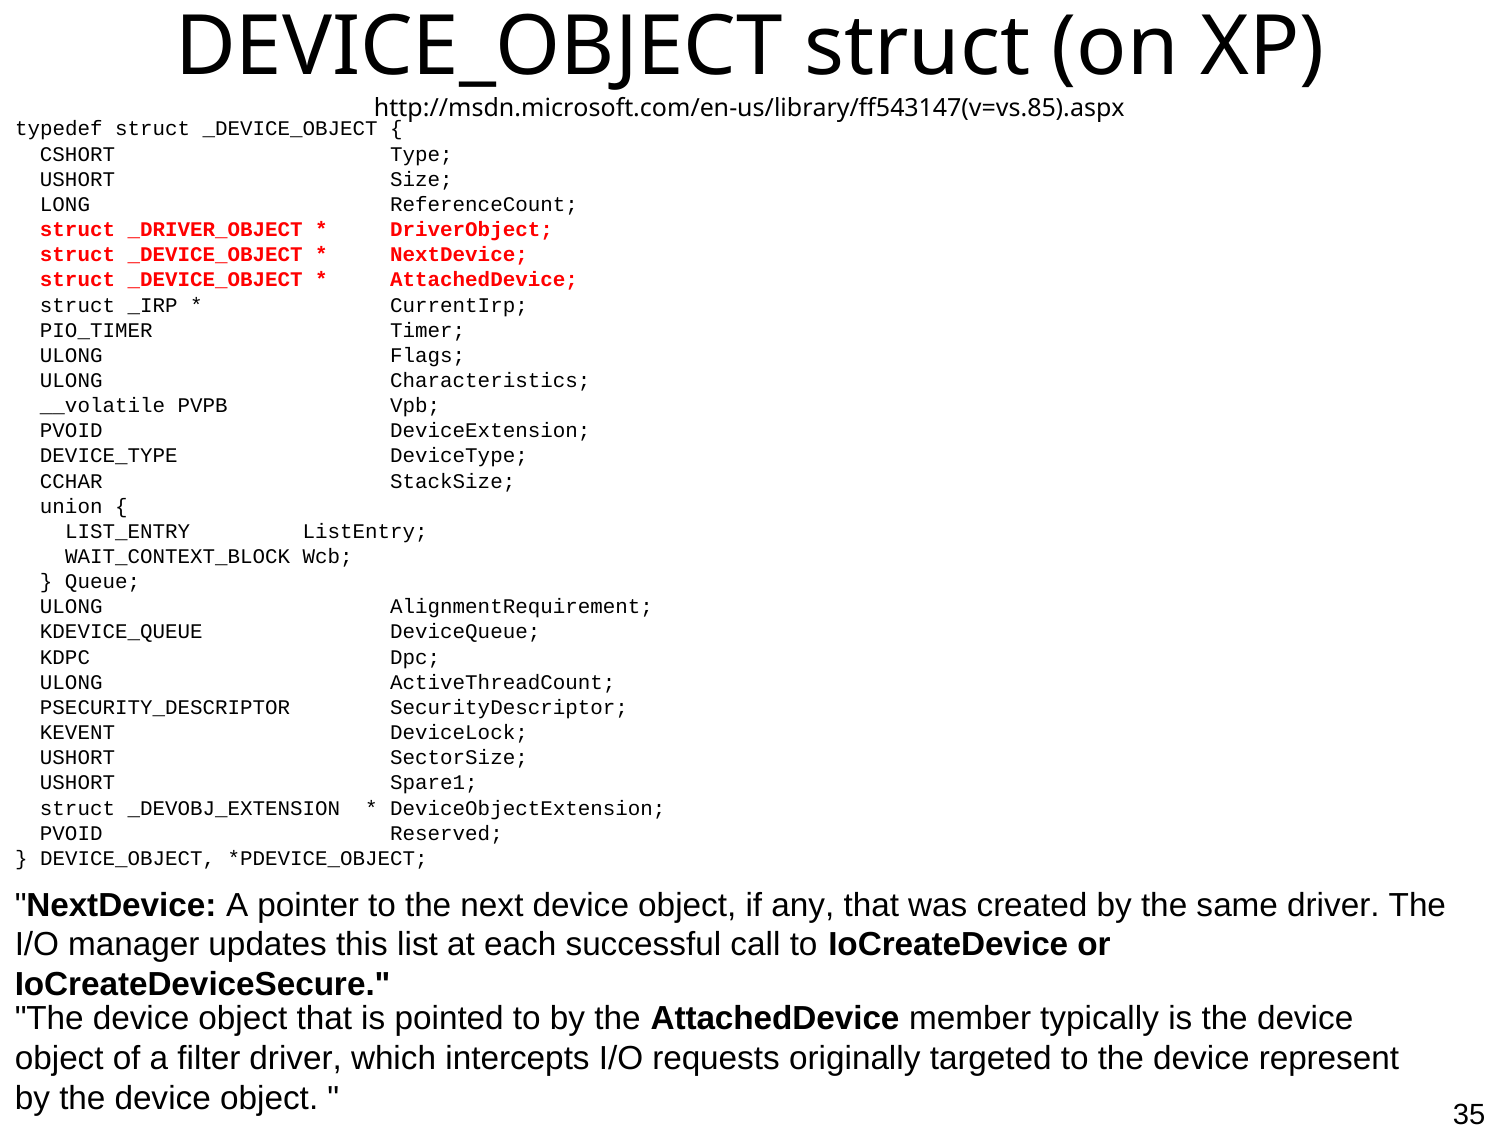

# DEVICE_OBJECT struct (on XP) http://msdn.microsoft.com/en-us/library/ff543147(v=vs.85).aspx
typedef struct _DEVICE_OBJECT {
 CSHORT Type;
 USHORT Size;
 LONG ReferenceCount;
 struct _DRIVER_OBJECT * DriverObject;
 struct _DEVICE_OBJECT * NextDevice;
 struct _DEVICE_OBJECT * AttachedDevice;
 struct _IRP * CurrentIrp;
 PIO_TIMER Timer;
 ULONG Flags;
 ULONG Characteristics;
 __volatile PVPB Vpb;
 PVOID DeviceExtension;
 DEVICE_TYPE DeviceType;
 CCHAR StackSize;
 union {
 LIST_ENTRY ListEntry;
 WAIT_CONTEXT_BLOCK Wcb;
 } Queue;
 ULONG AlignmentRequirement;
 KDEVICE_QUEUE DeviceQueue;
 KDPC Dpc;
 ULONG ActiveThreadCount;
 PSECURITY_DESCRIPTOR SecurityDescriptor;
 KEVENT DeviceLock;
 USHORT SectorSize;
 USHORT Spare1;
 struct _DEVOBJ_EXTENSION * DeviceObjectExtension;
 PVOID Reserved;
} DEVICE_OBJECT, *PDEVICE_OBJECT;
"NextDevice: A pointer to the next device object, if any, that was created by the same driver. The I/O manager updates this list at each successful call to IoCreateDevice or IoCreateDeviceSecure."
"The device object that is pointed to by the AttachedDevice member typically is the device object of a filter driver, which intercepts I/O requests originally targeted to the device represent by the device object. "